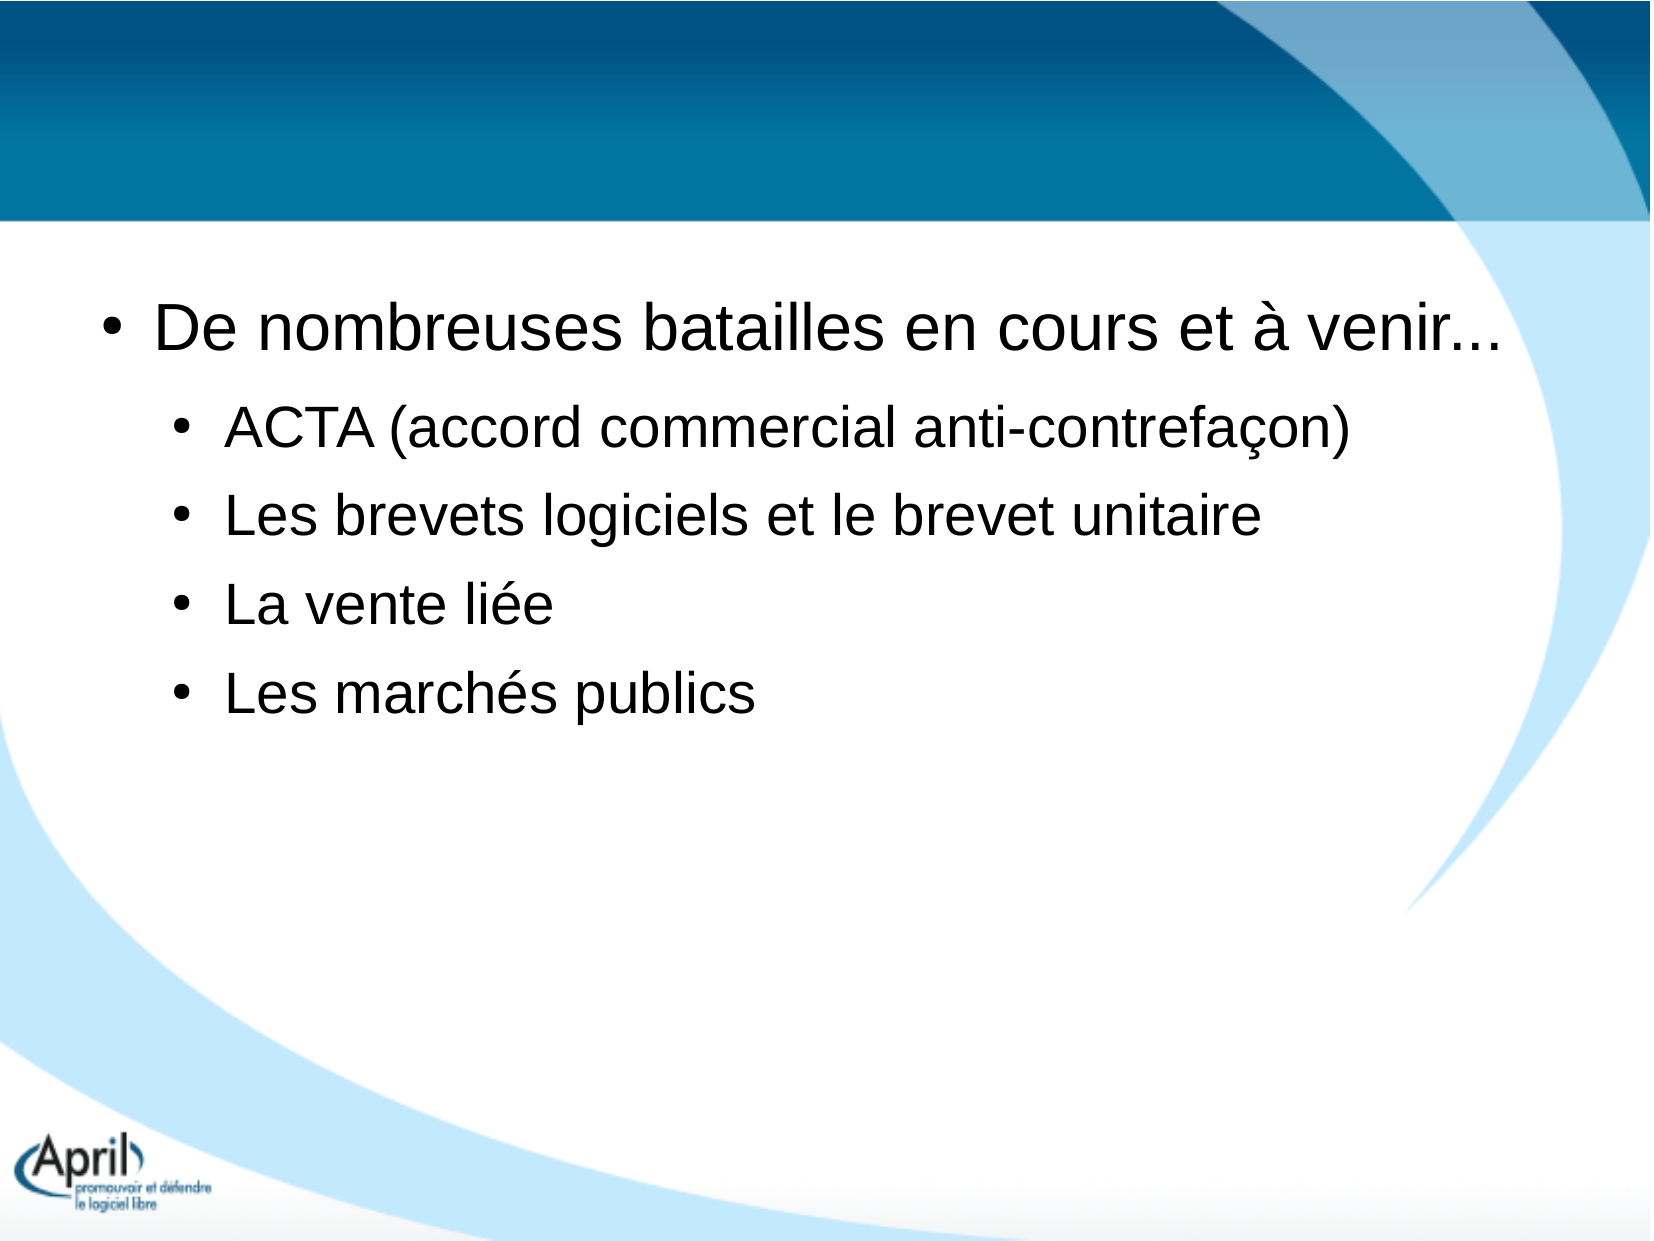

# De nombreuses batailles en cours et à venir...
ACTA (accord commercial anti-contrefaçon)
Les brevets logiciels et le brevet unitaire
La vente liée
Les marchés publics